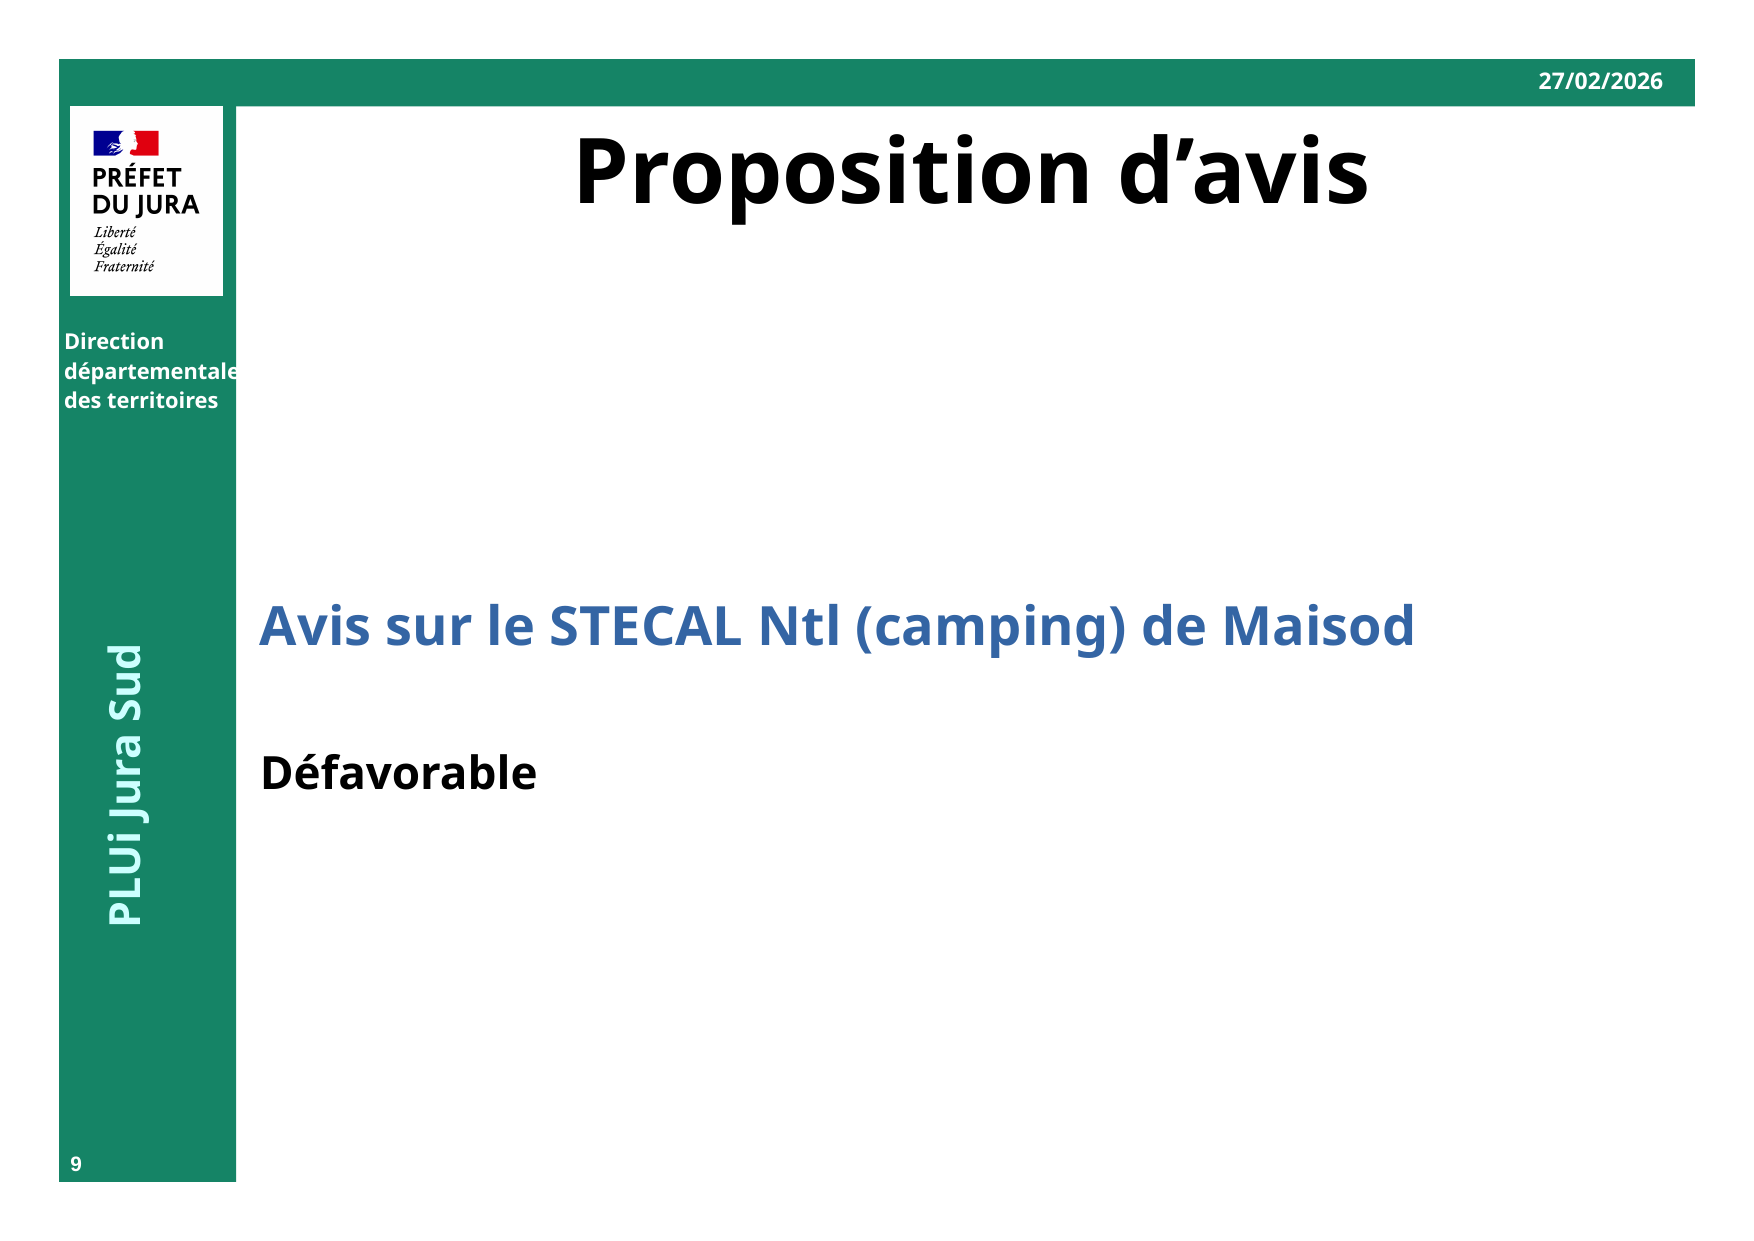

# Proposition d’avis
Avis sur le STECAL Ntl (camping) de Maisod
Défavorable